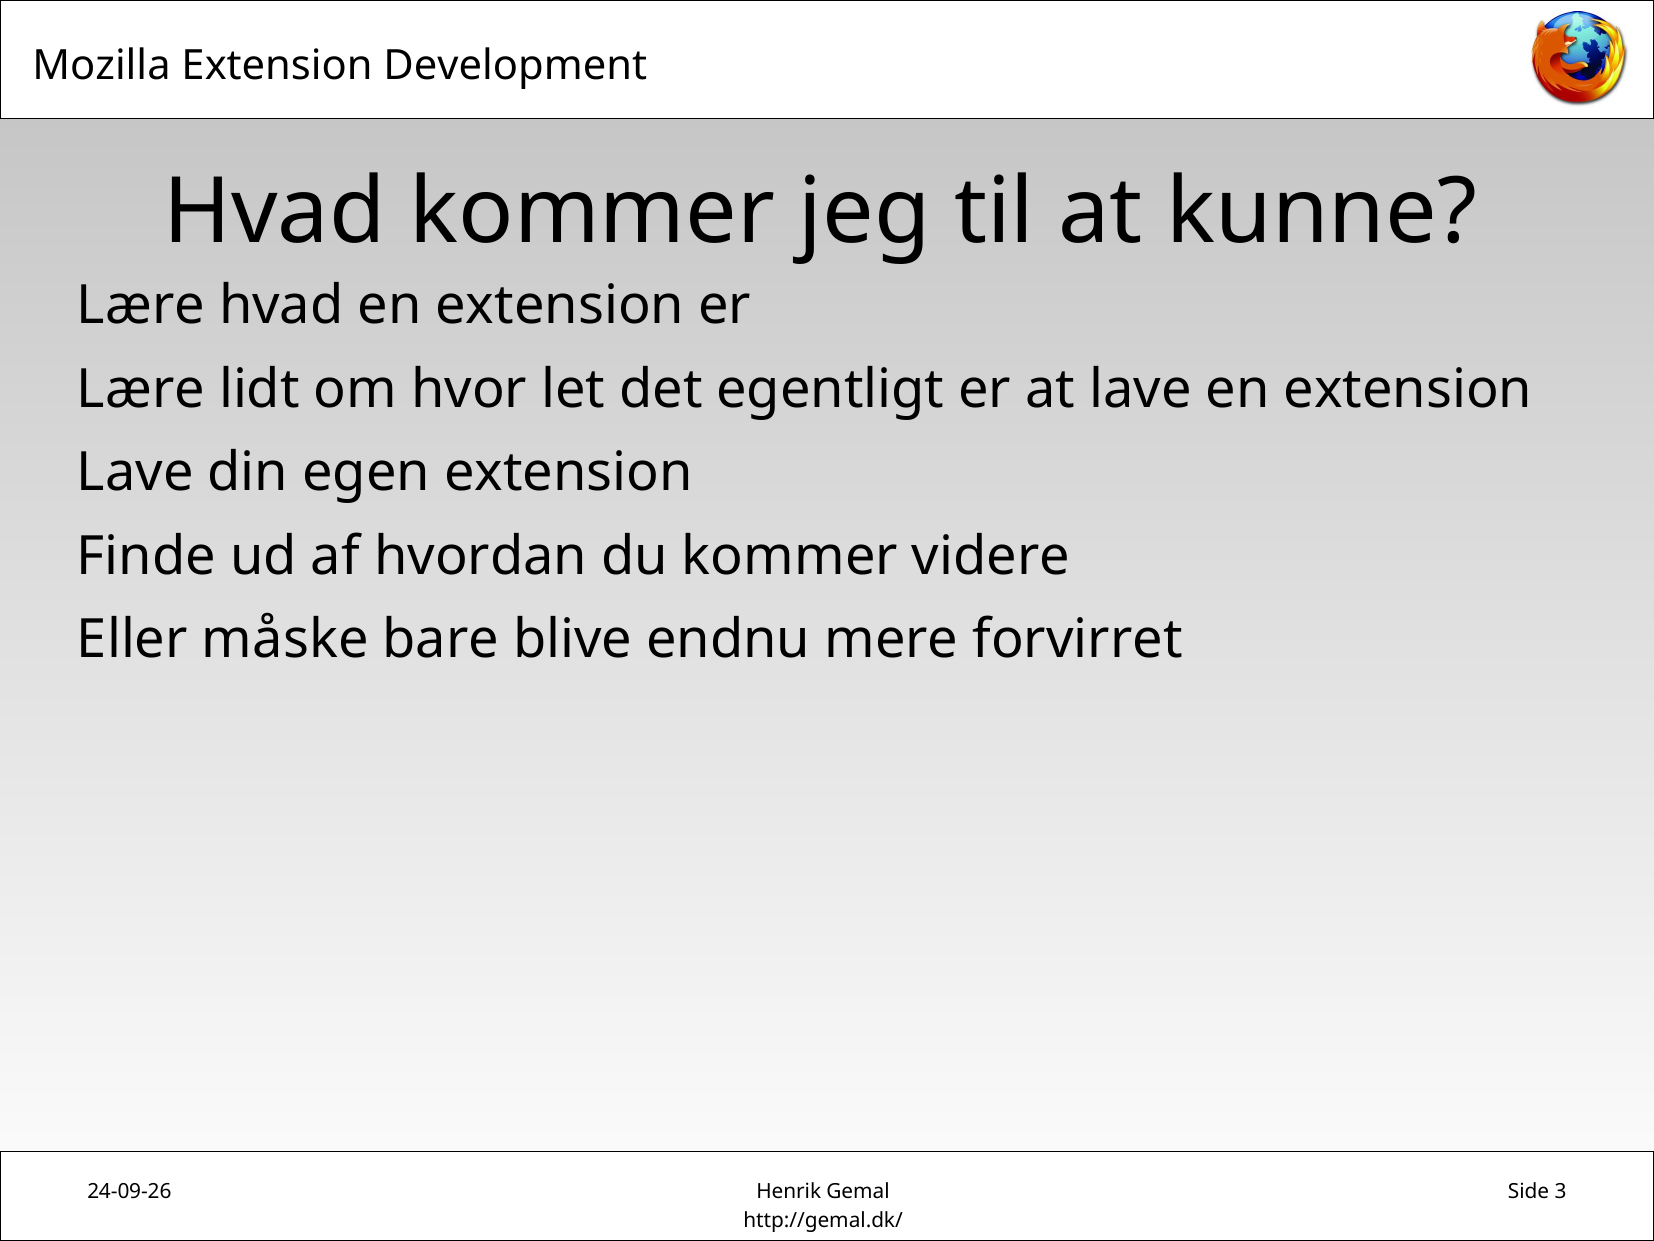

# Hvad kommer jeg til at kunne?
Lære hvad en extension er
Lære lidt om hvor let det egentligt er at lave en extension
Lave din egen extension
Finde ud af hvordan du kommer videre
Eller måske bare blive endnu mere forvirret
3